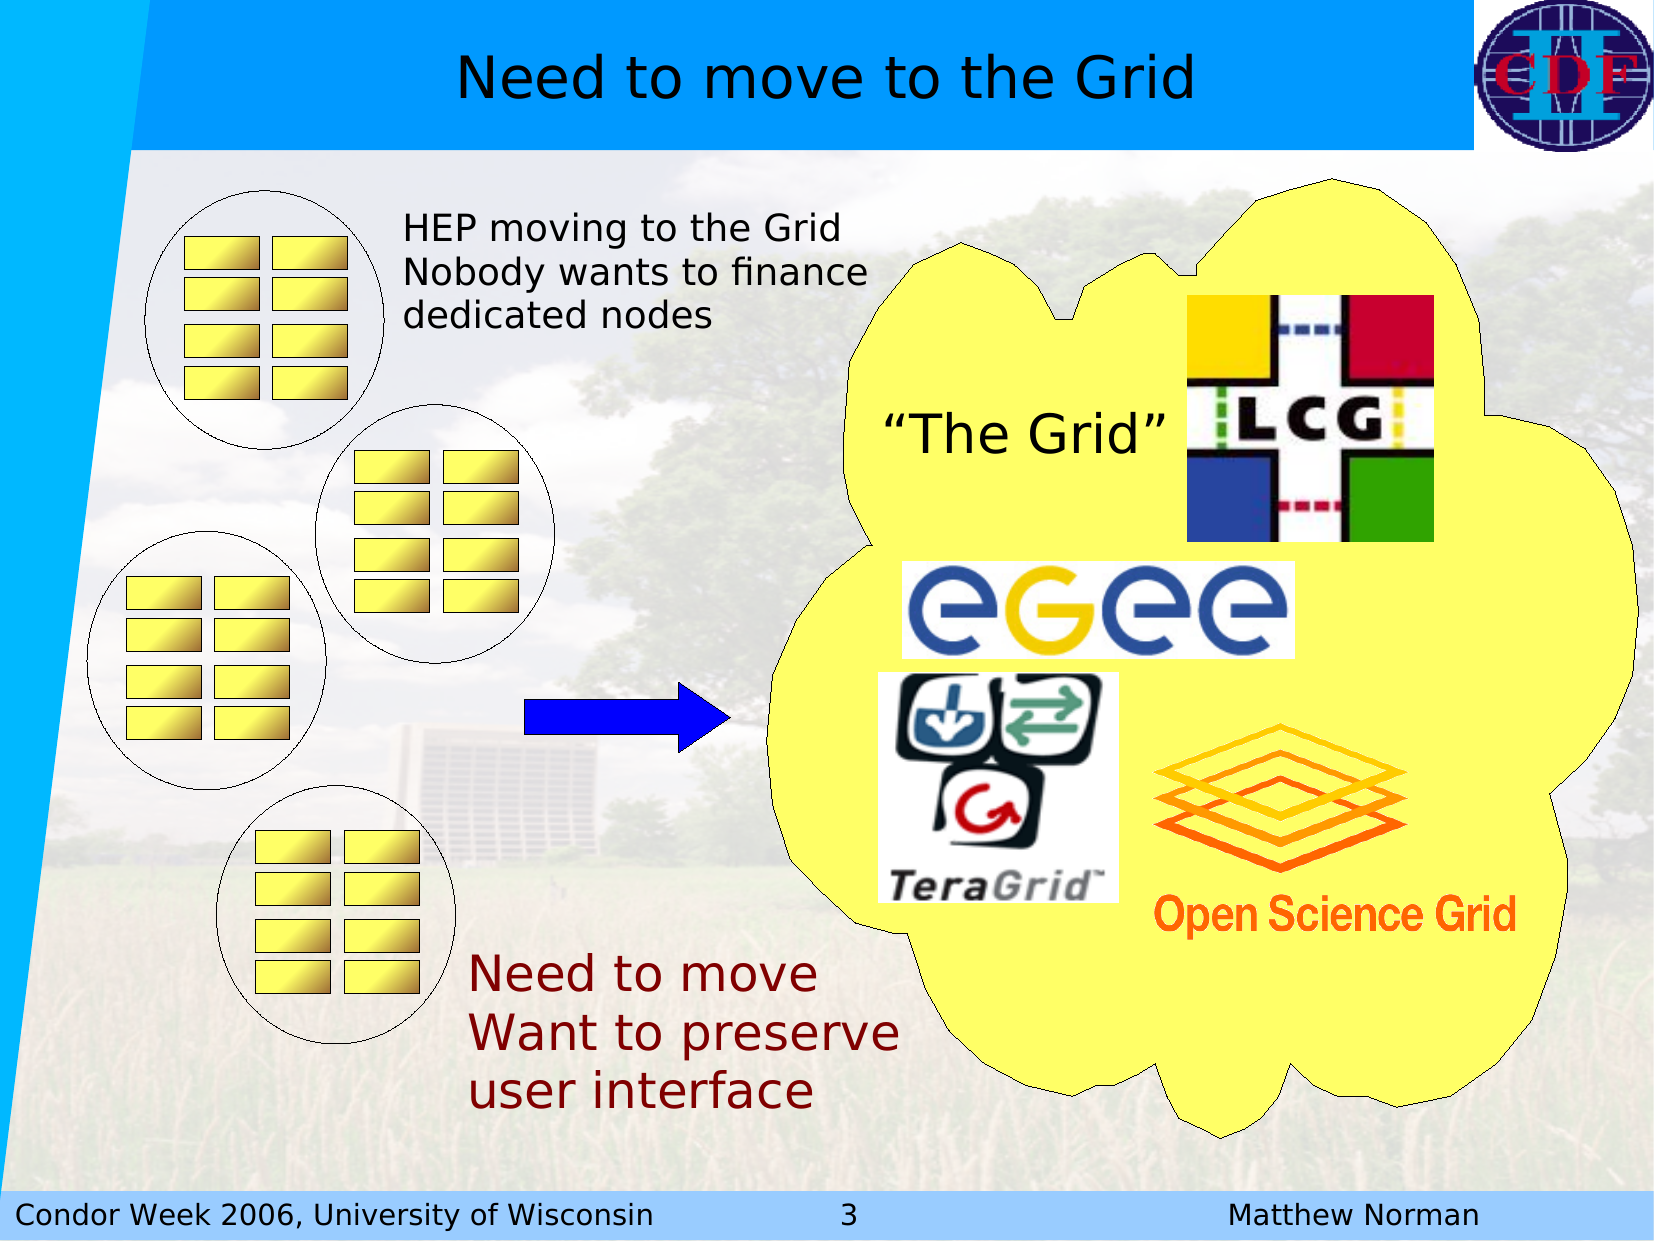

Need to move to the Grid
HEP moving to the Grid
Nobody wants to finance dedicated nodes
“The Grid”
Need to move
Want to preserve user interface